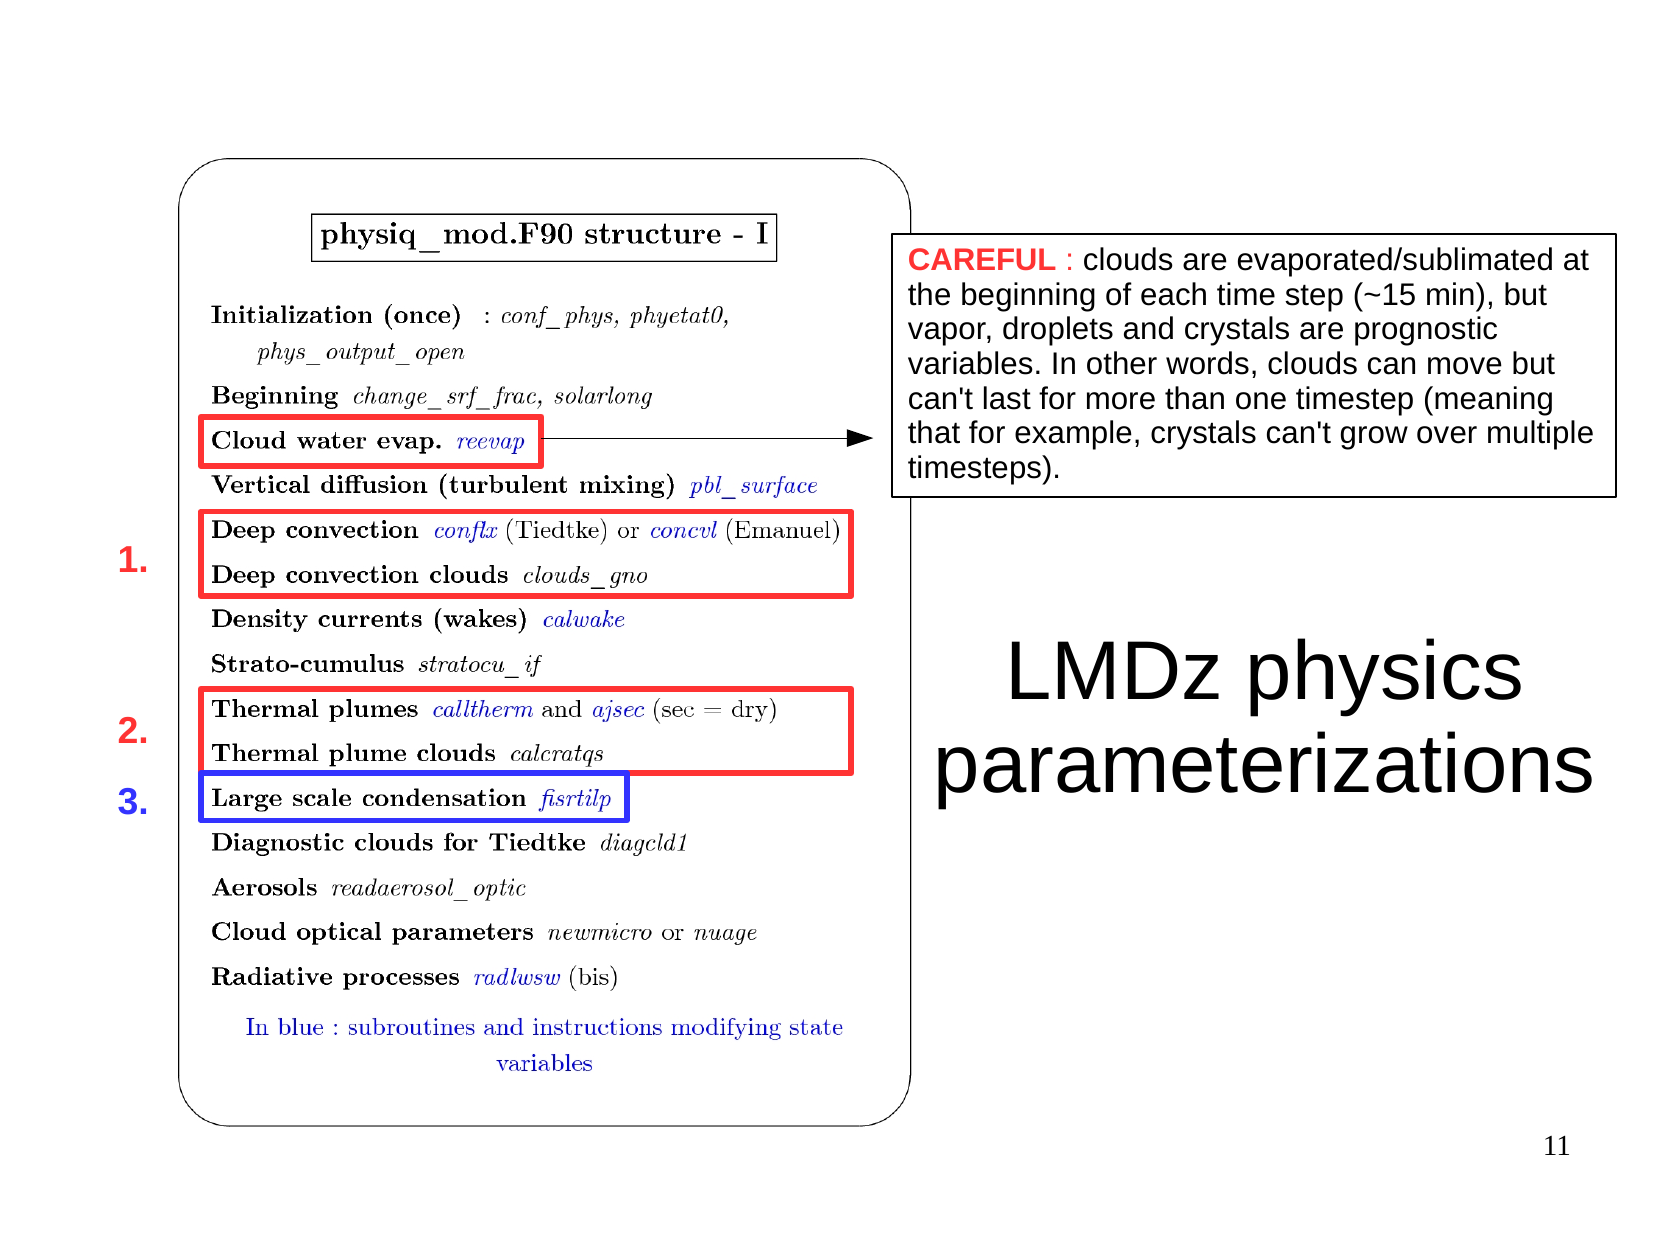

CAREFUL : clouds are evaporated/sublimated at the beginning of each time step (~15 min), but vapor, droplets and crystals are prognostic variables. In other words, clouds can move but can't last for more than one timestep (meaning that for example, crystals can't grow over multiple timesteps).
# LMDz physics parameterizations
1.
2.
3.
11